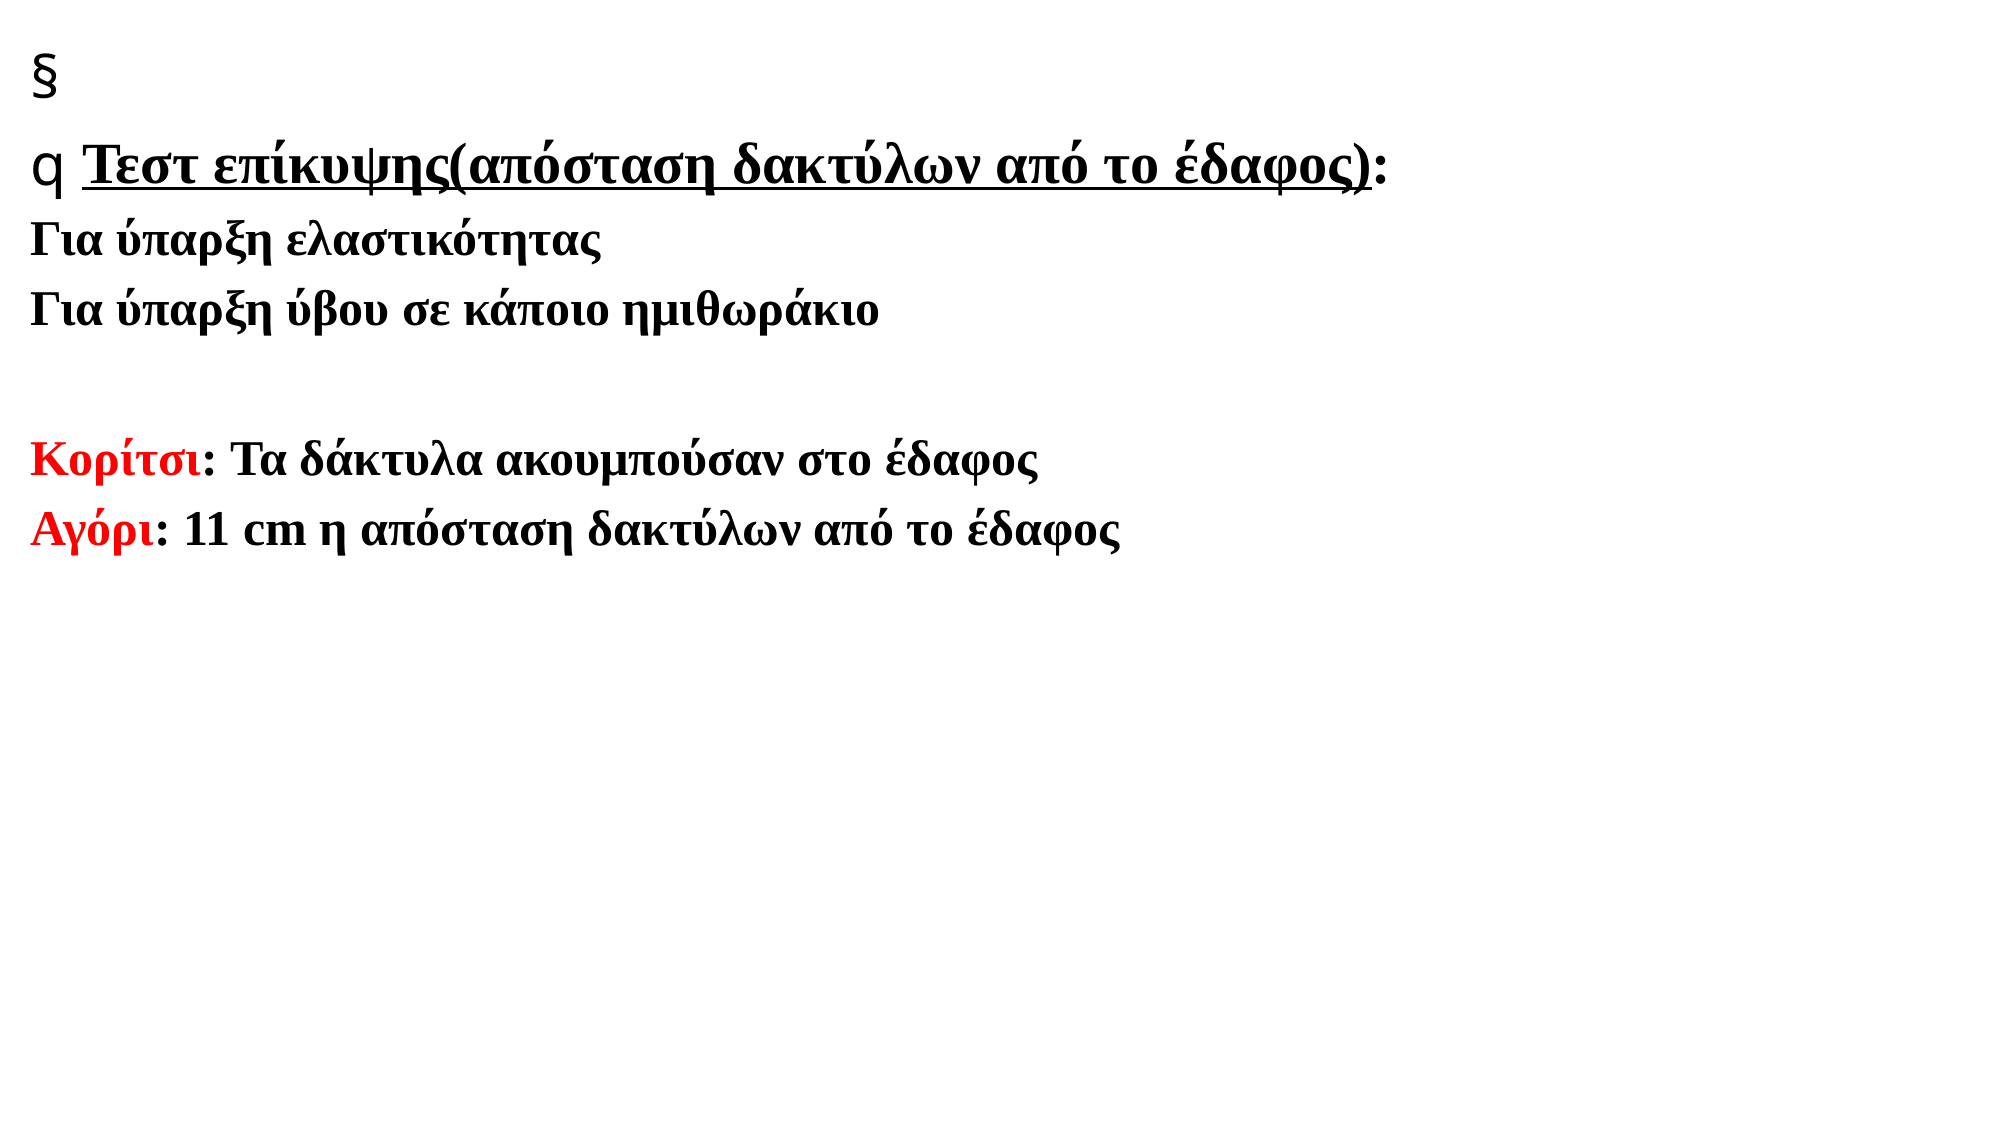

# Τεστ επίκυψης(απόσταση δακτύλων από το έδαφος):
Για ύπαρξη ελαστικότητας
Για ύπαρξη ύβου σε κάποιο ημιθωράκιο
Κορίτσι: Τα δάκτυλα ακουμπούσαν στο έδαφος
Αγόρι: 11 cm η απόσταση δακτύλων από το έδαφος